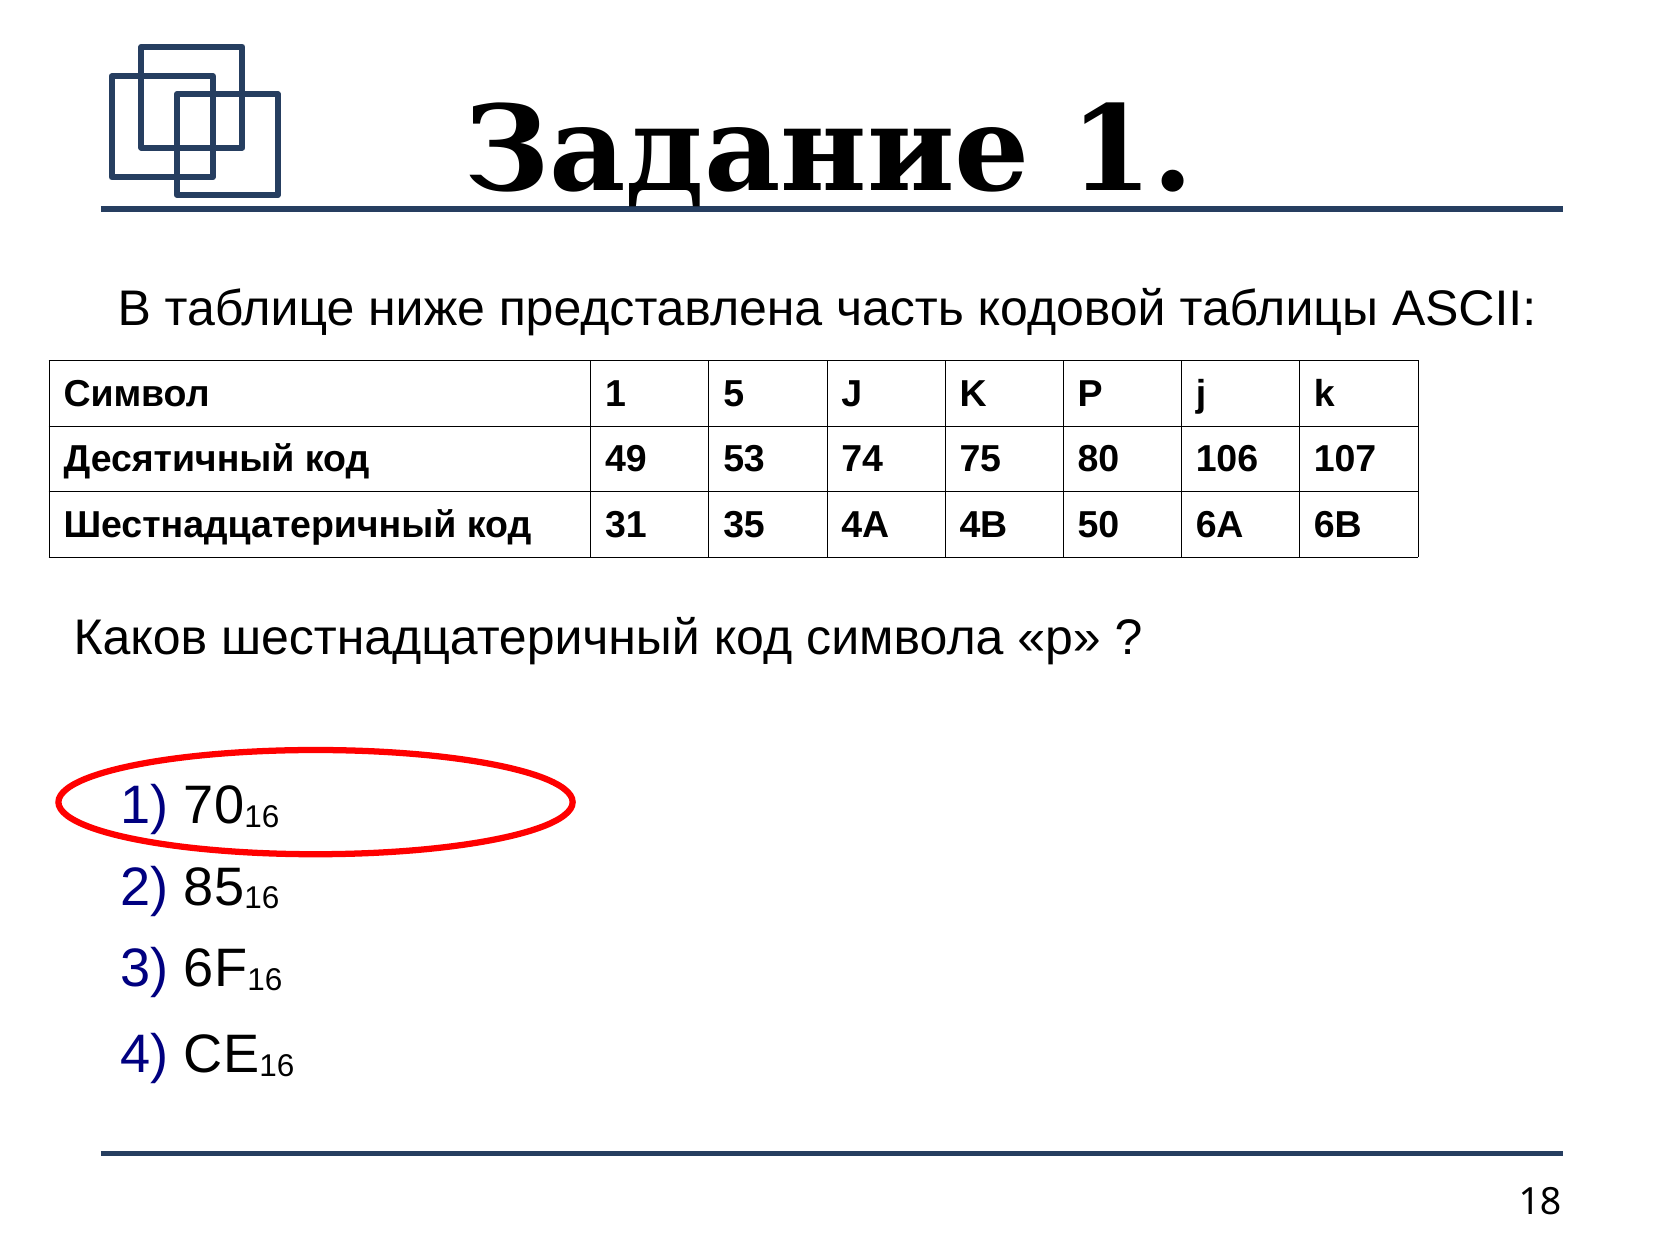

# Задание 1.
В таблице ниже представлена часть кодовой таблицы ASCII:
Каков шестнадцатеричный код символа «p» ?
 7016
 8516
 6F16
 CE16
| Символ | 1 | 5 | J | K | P | j | k |
| --- | --- | --- | --- | --- | --- | --- | --- |
| Десятичный код | 49 | 53 | 74 | 75 | 80 | 106 | 107 |
| Шестнадцатеричный код | 31 | 35 | 4A | 4B | 50 | 6A | 6B |